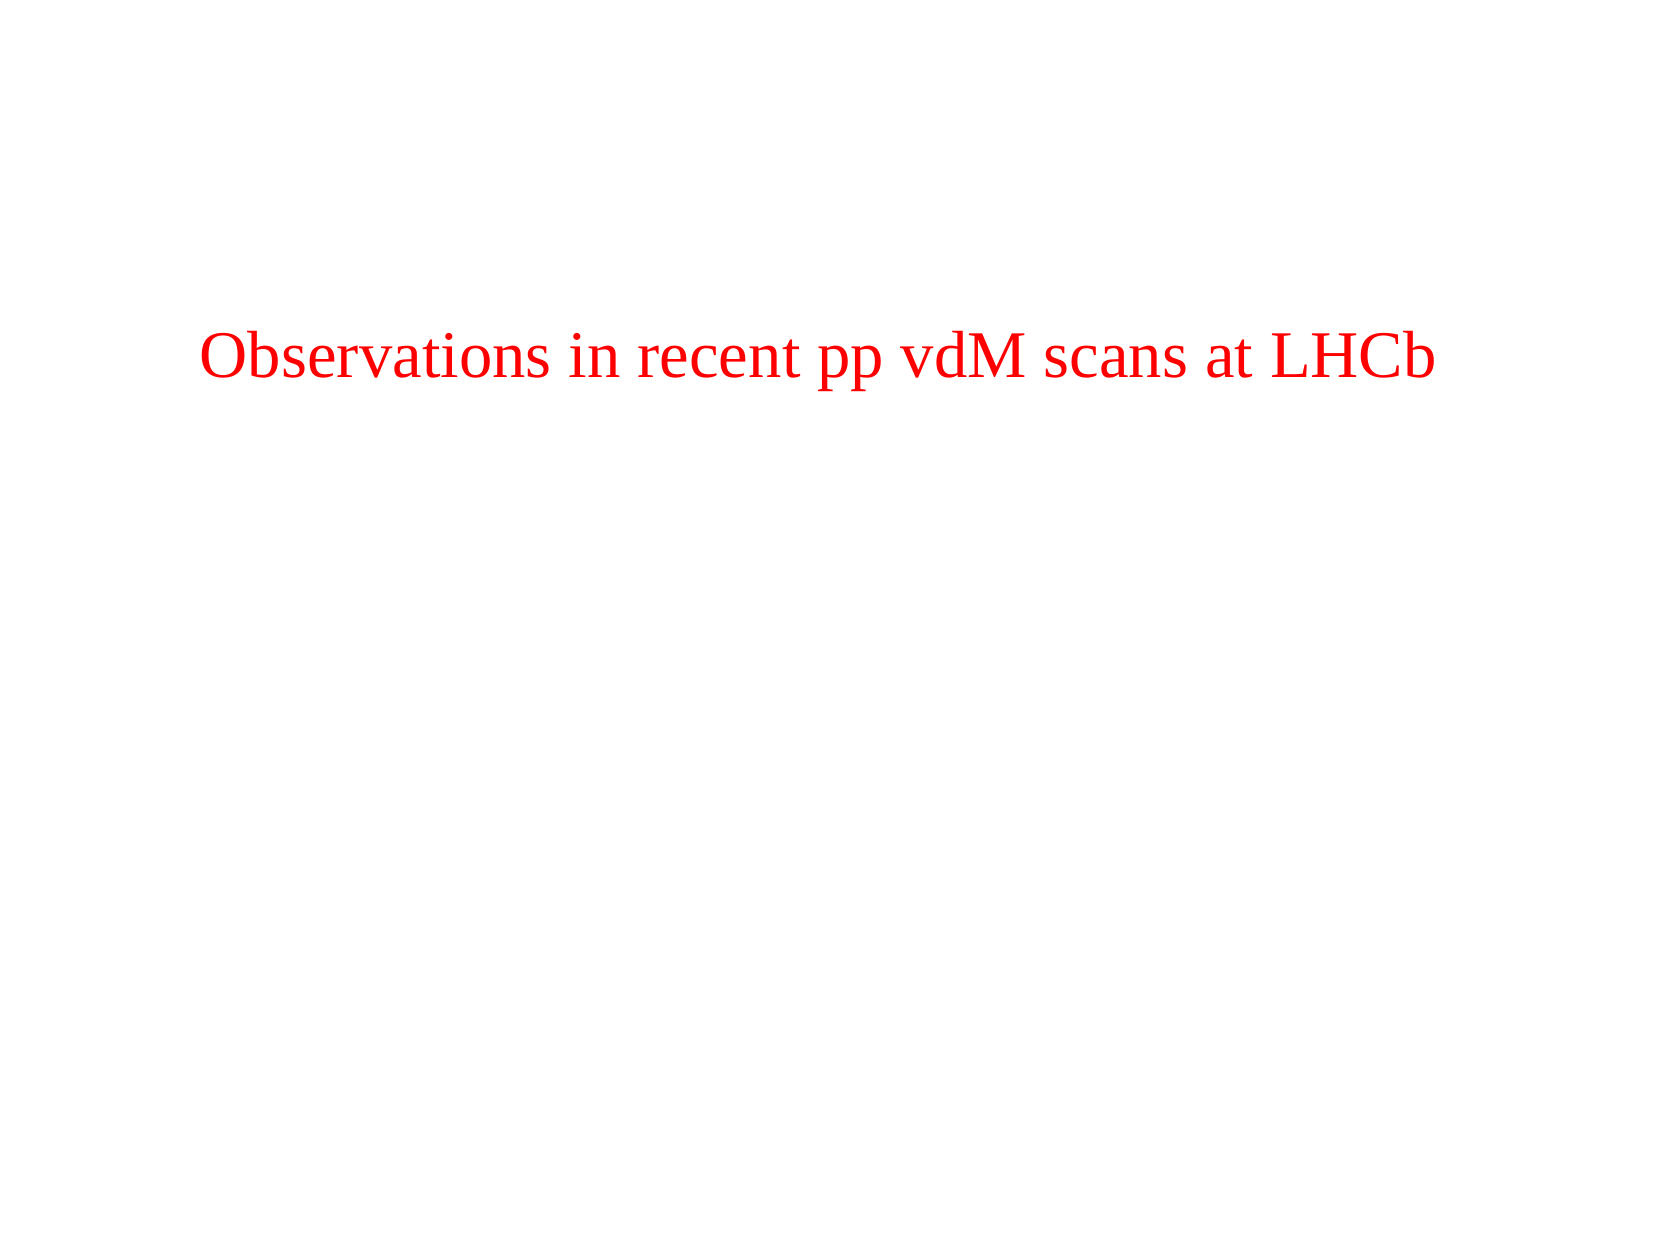

Observations in recent pp vdM scans at LHCb